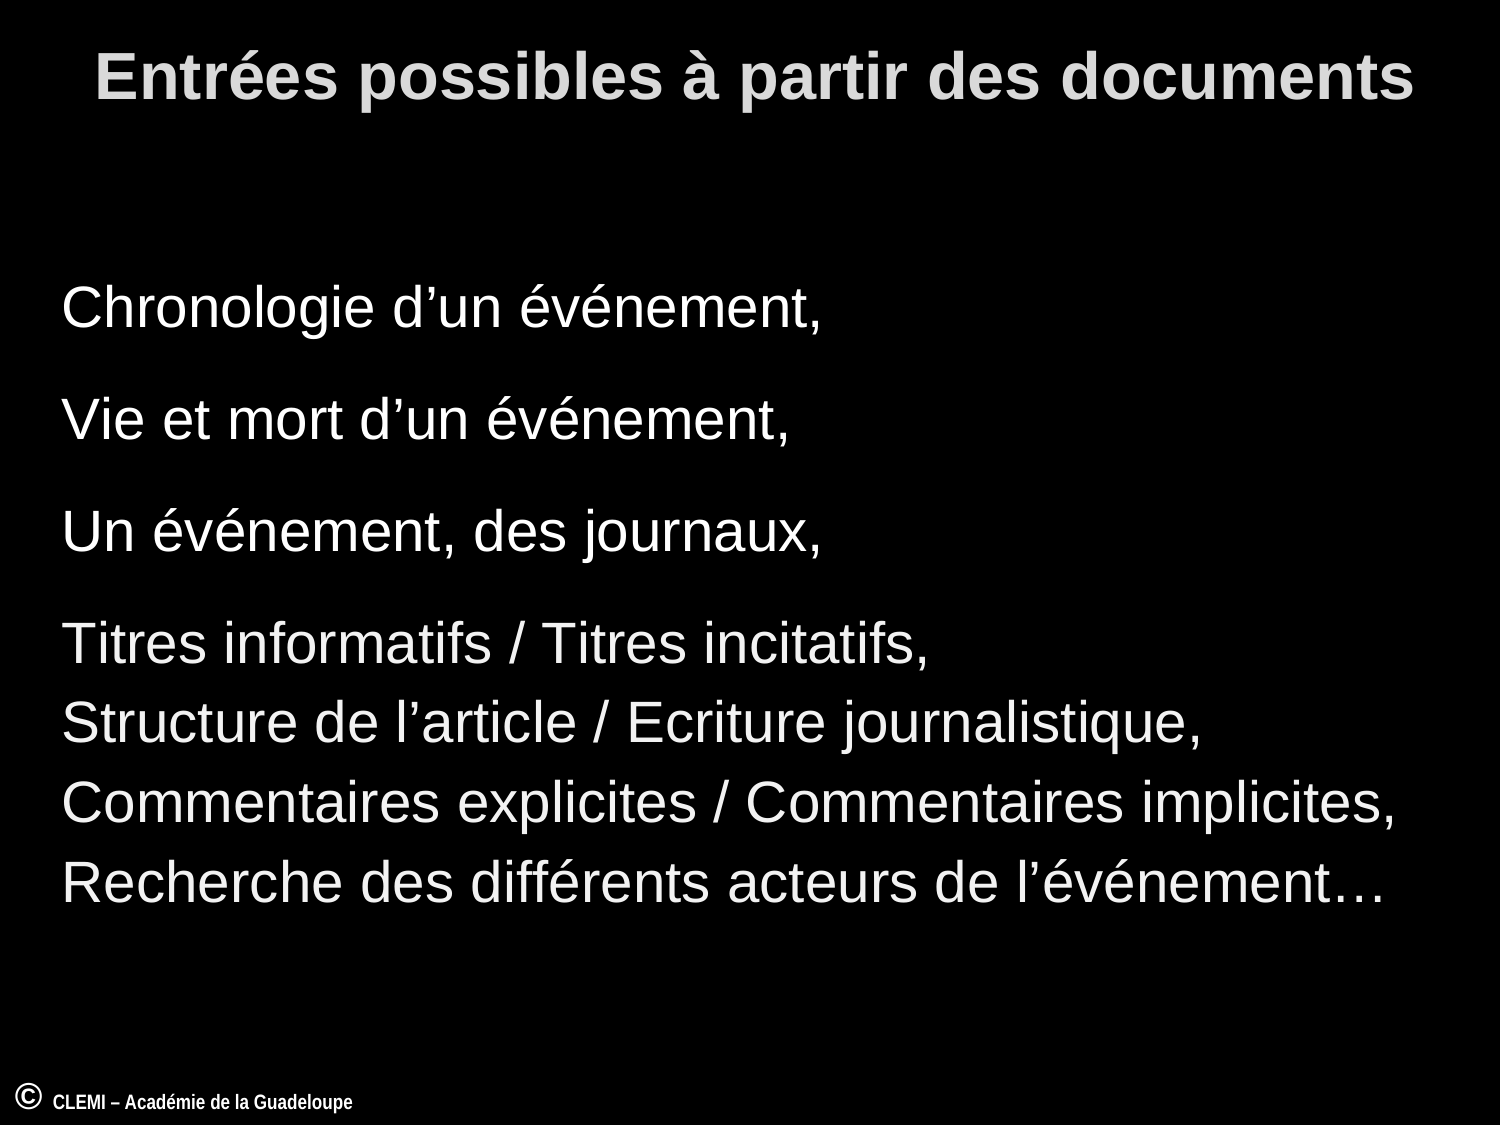

Entrées possibles à partir des documents
# Chronologie d’un événement,
Vie et mort d’un événement,
Un événement, des journaux,
Titres informatifs / Titres incitatifs,
Structure de l’article / Ecriture journalistique,
Commentaires explicites / Commentaires implicites,
Recherche des différents acteurs de l’événement…
© CLEMI – Académie de la Guadeloupe